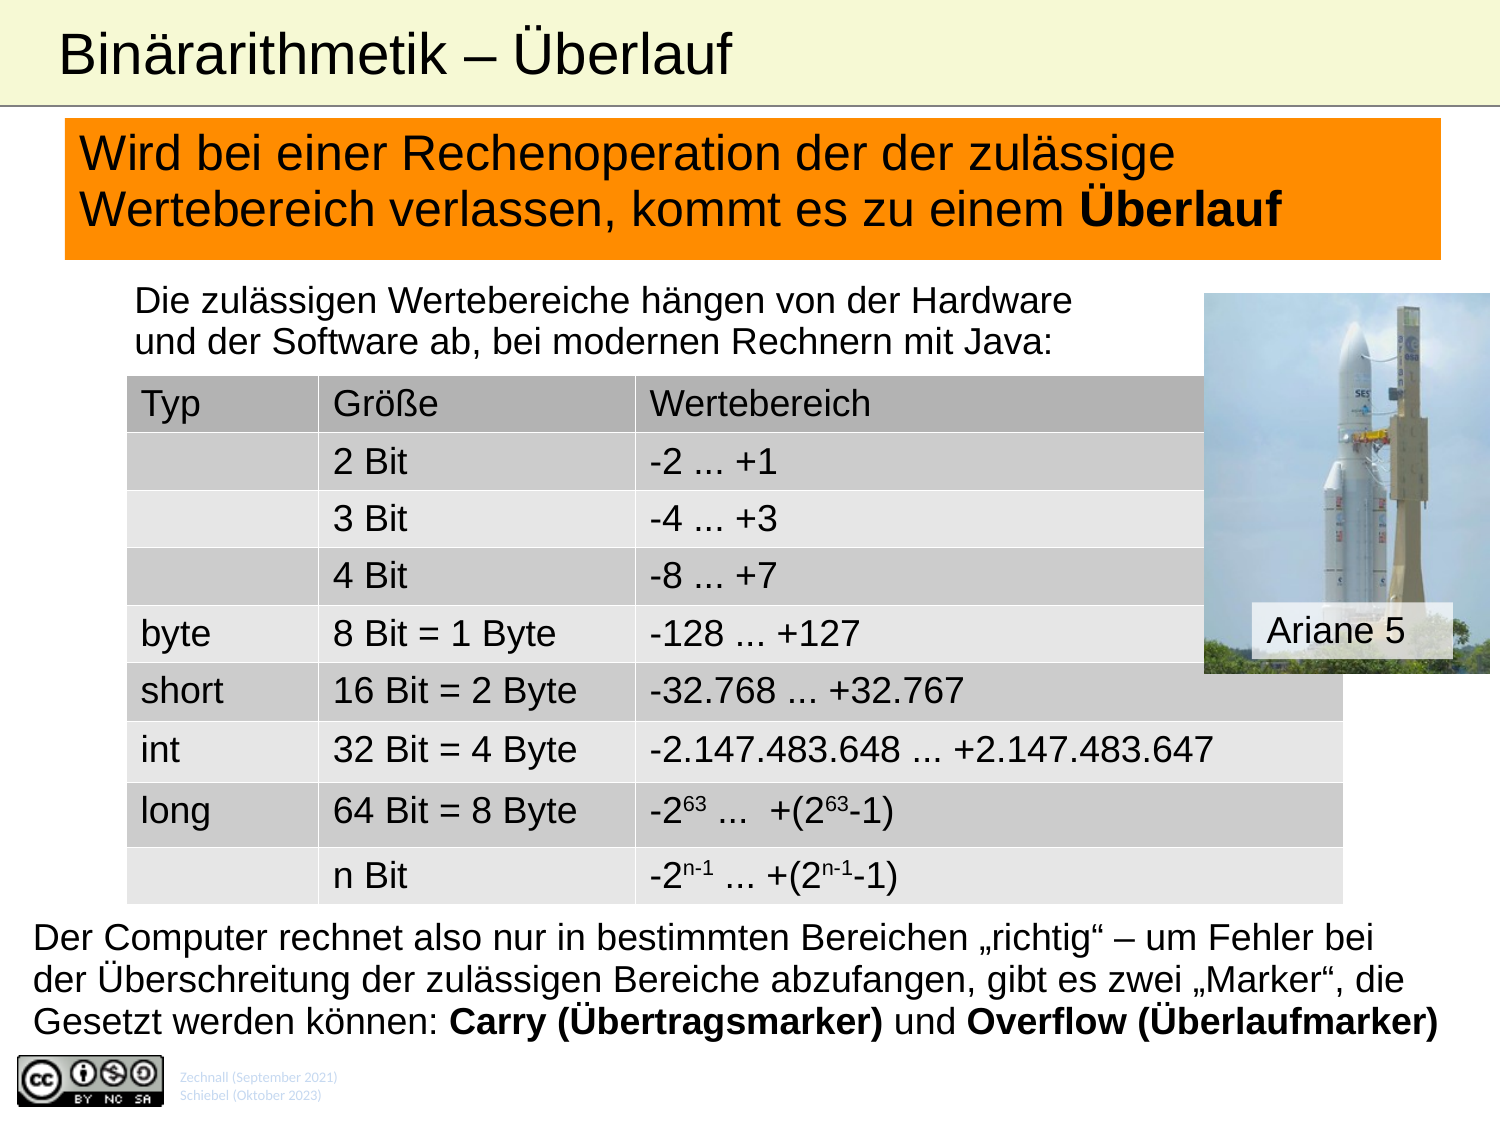

# Binärarithmetik – Überlauf
Wird bei einer Rechenoperation der der zulässige Wertebereich verlassen, kommt es zu einem Überlauf
Die zulässigen Wertebereiche hängen von der Hardware
und der Software ab, bei modernen Rechnern mit Java:
| Typ | Größe | Wertebereich |
| --- | --- | --- |
| | 2 Bit | -2 ... +1 |
| | 3 Bit | -4 ... +3 |
| | 4 Bit | -8 ... +7 |
| byte | 8 Bit = 1 Byte | -128 ... +127 |
| short | 16 Bit = 2 Byte | -32.768 ... +32.767 |
| int | 32 Bit = 4 Byte | -2.147.483.648 ... +2.147.483.647 |
| long | 64 Bit = 8 Byte | -263 ... +(263-1) |
| | n Bit | -2n-1 ... +(2n-1-1) |
Ariane 5
Der Computer rechnet also nur in bestimmten Bereichen „richtig“ – um Fehler bei
der Überschreitung der zulässigen Bereiche abzufangen, gibt es zwei „Marker“, die
Gesetzt werden können: Carry (Übertragsmarker) und Overflow (Überlaufmarker)